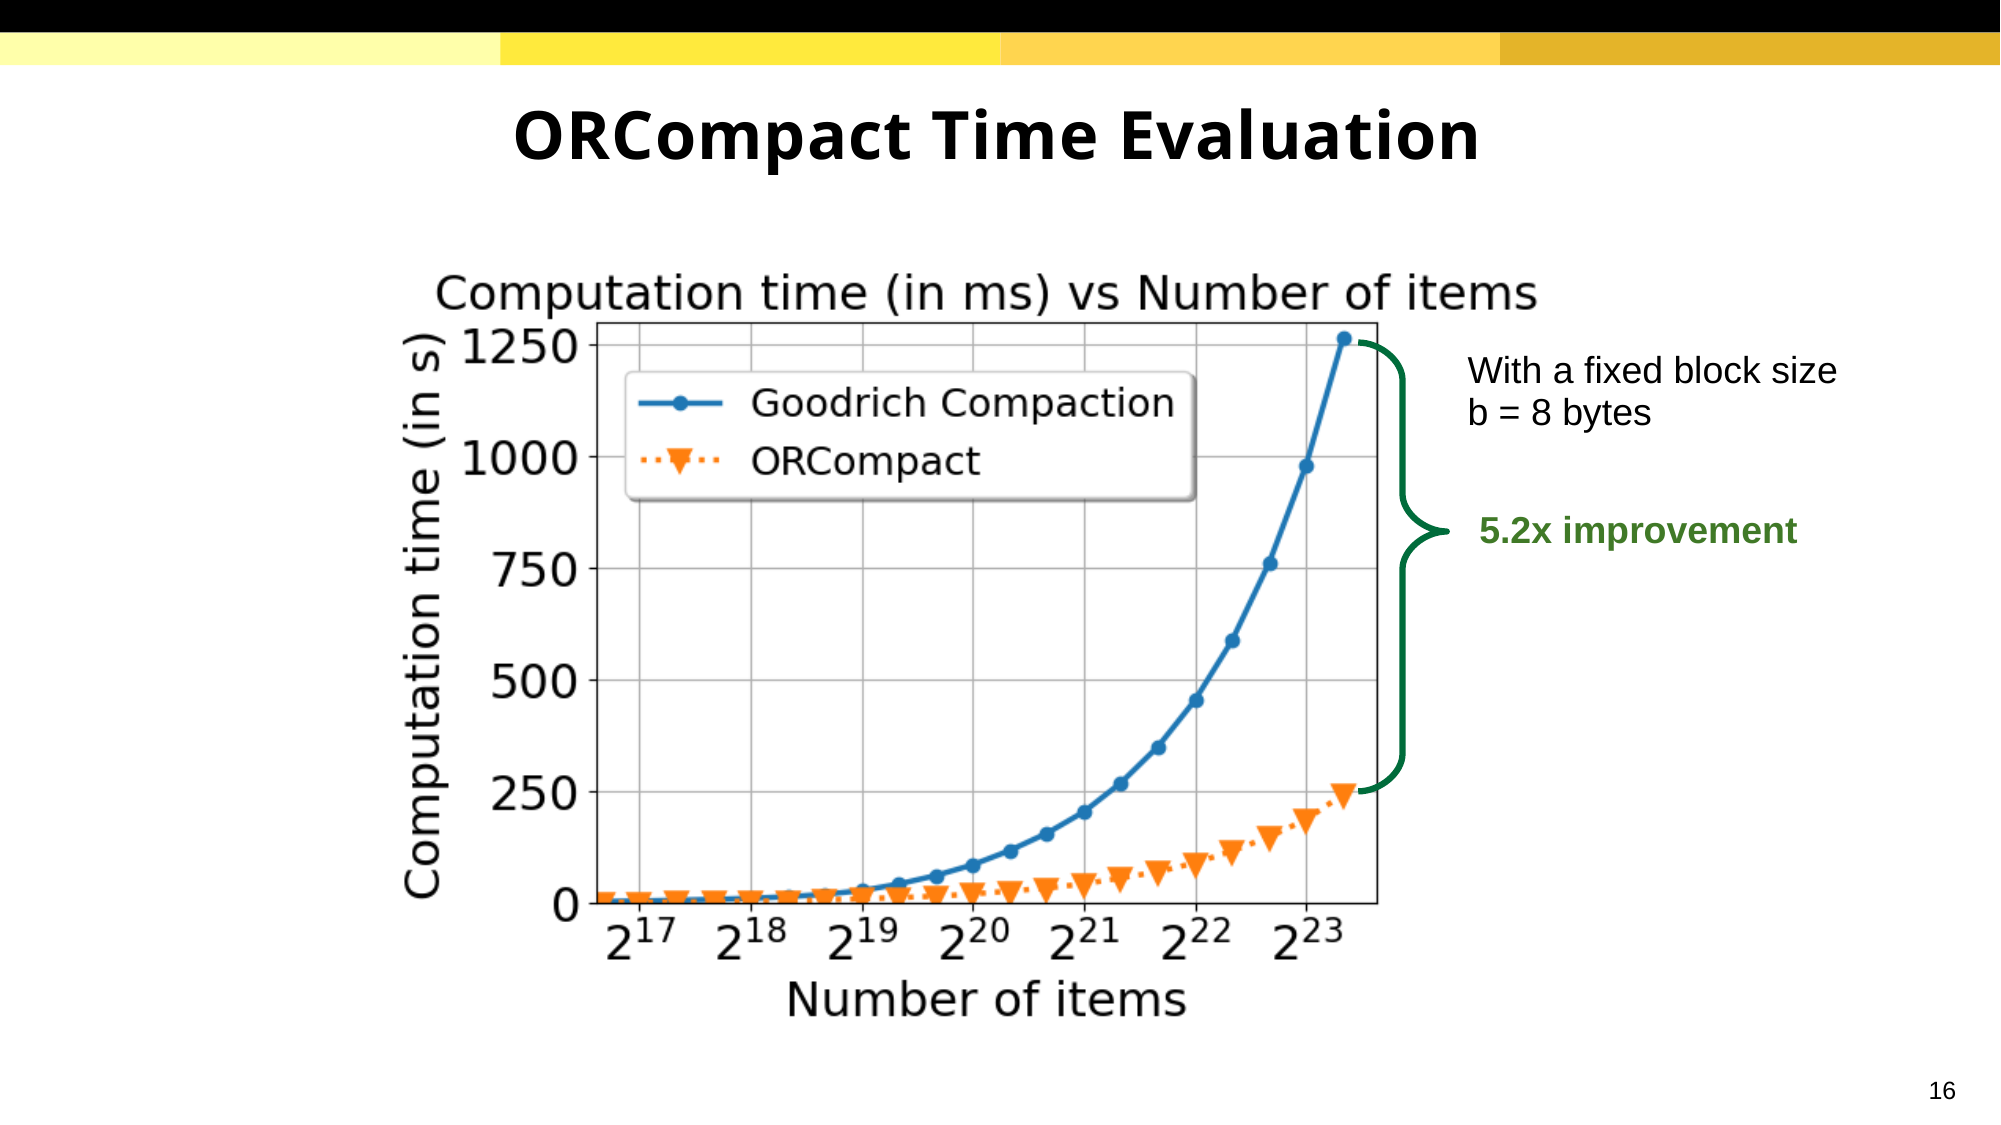

# ORCompact Time Evaluation
With a fixed block size
b = 8 bytes
5.2x improvement
16